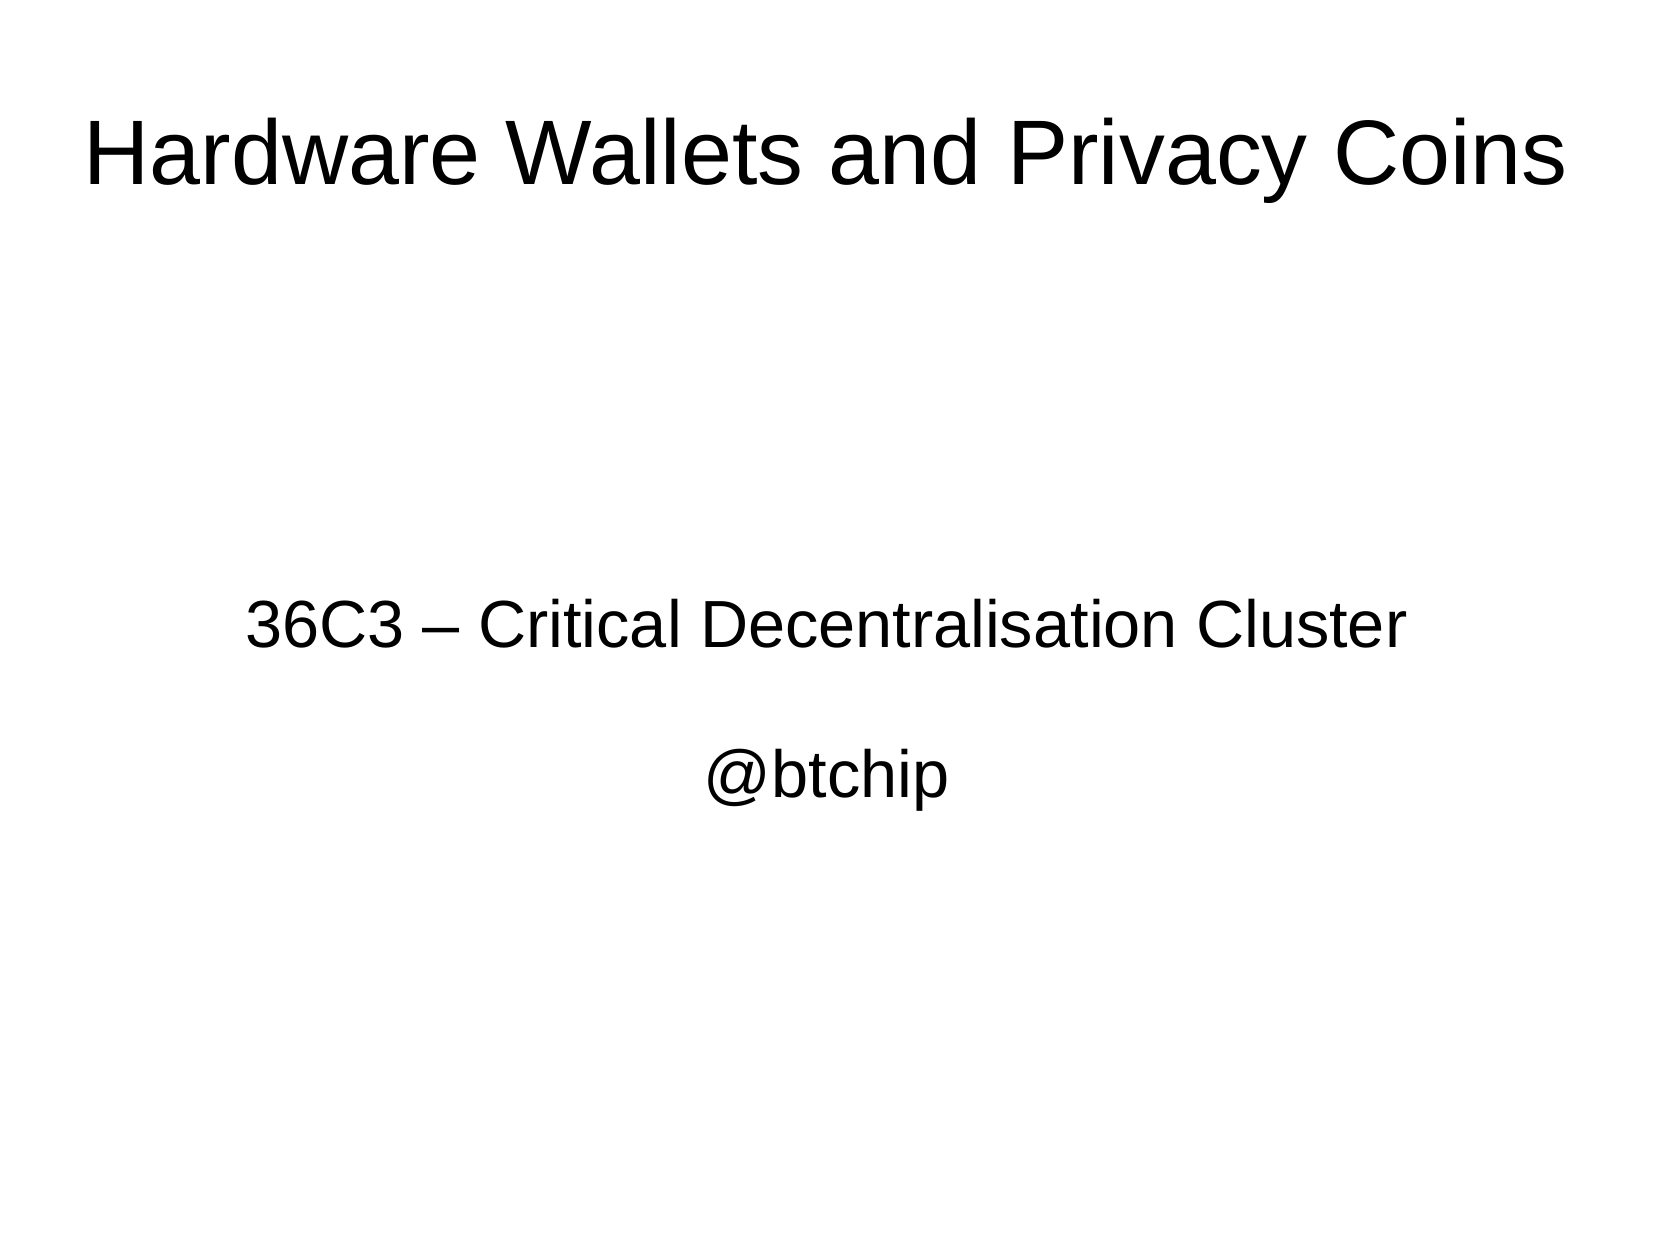

# Hardware Wallets and Privacy Coins
36C3 – Critical Decentralisation Cluster
@btchip